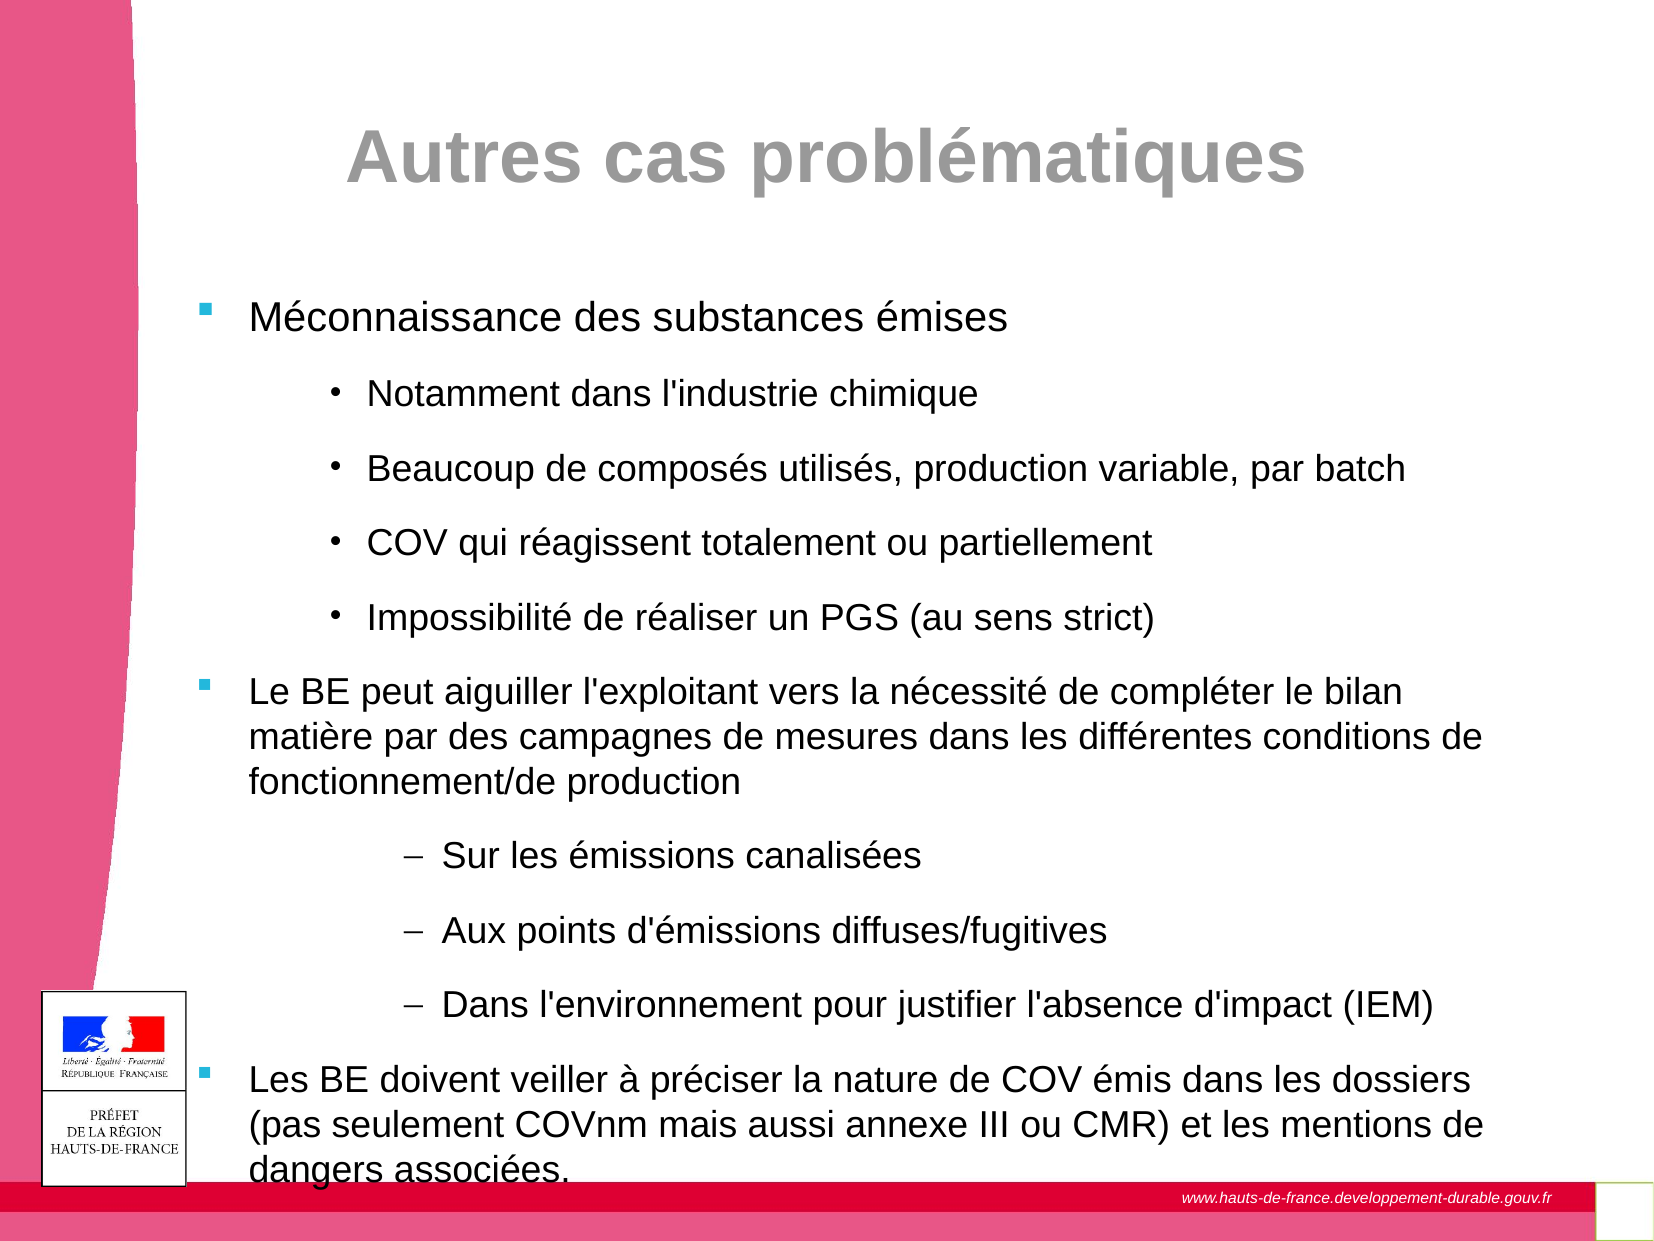

Autres cas problématiques
Méconnaissance des substances émises
Notamment dans l'industrie chimique
Beaucoup de composés utilisés, production variable, par batch
COV qui réagissent totalement ou partiellement
Impossibilité de réaliser un PGS (au sens strict)
Le BE peut aiguiller l'exploitant vers la nécessité de compléter le bilan matière par des campagnes de mesures dans les différentes conditions de fonctionnement/de production
Sur les émissions canalisées
Aux points d'émissions diffuses/fugitives
Dans l'environnement pour justifier l'absence d'impact (IEM)
Les BE doivent veiller à préciser la nature de COV émis dans les dossiers (pas seulement COVnm mais aussi annexe III ou CMR) et les mentions de dangers associées.